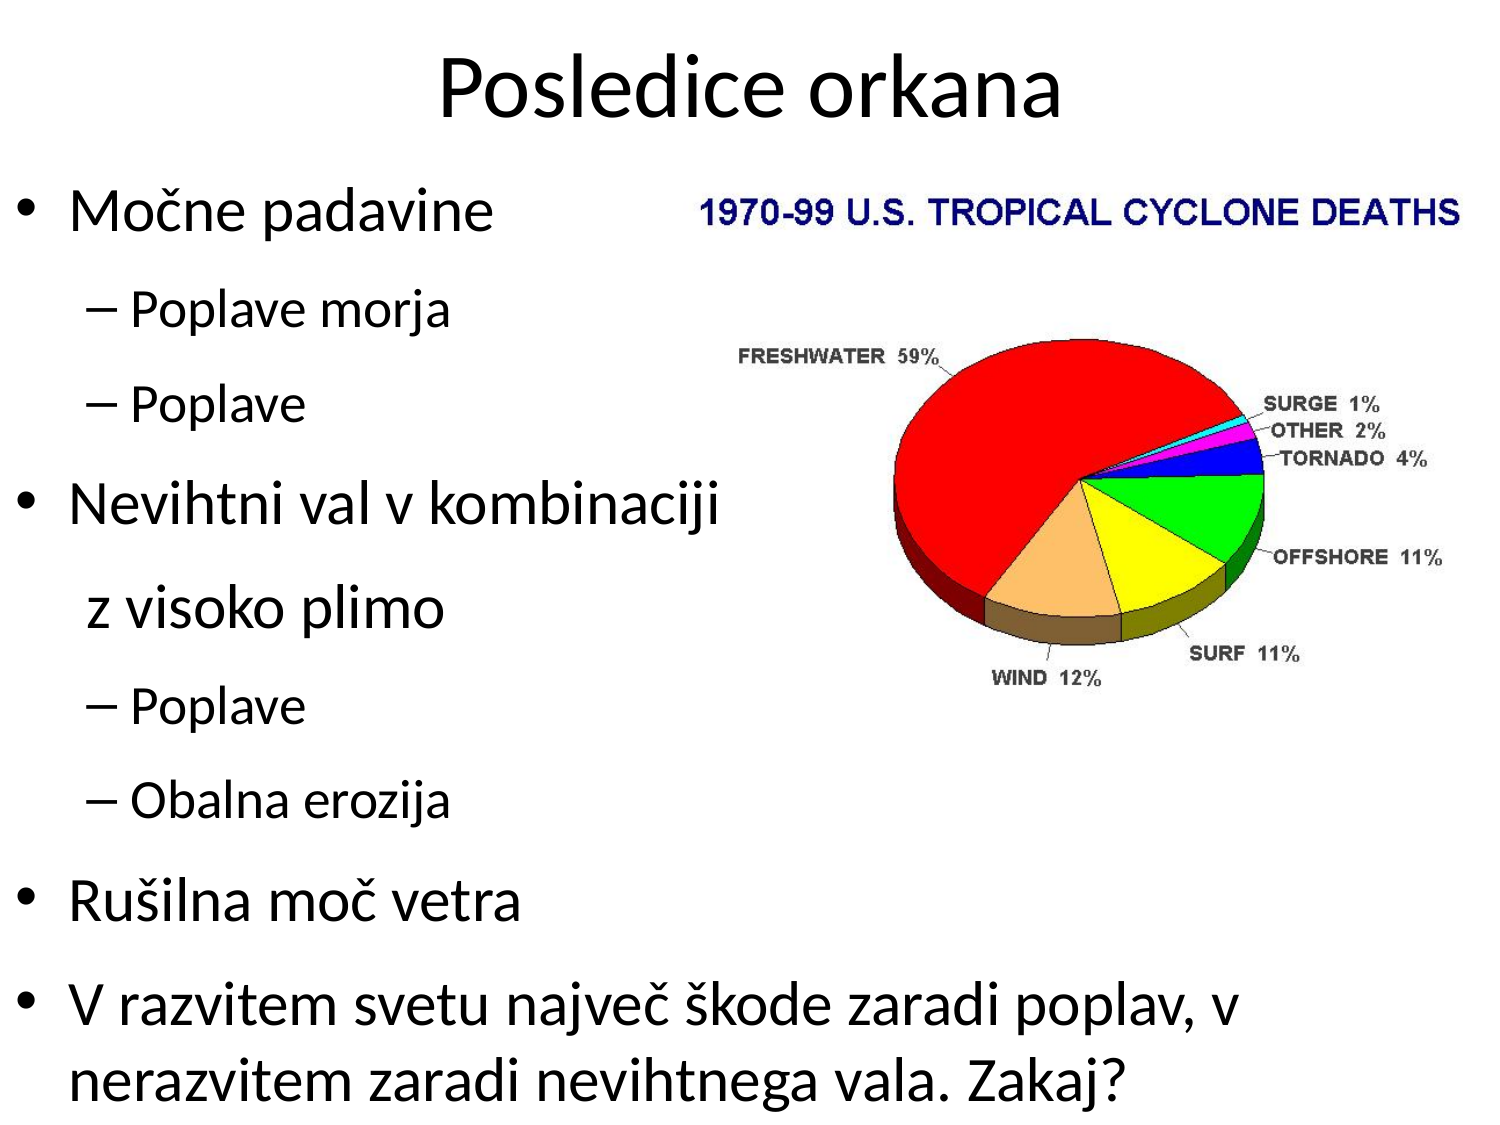

# Posledice orkana
Močne padavine
Poplave morja
Poplave
Nevihtni val v kombinaciji
	z visoko plimo
Poplave
Obalna erozija
Rušilna moč vetra
V razvitem svetu največ škode zaradi poplav, v nerazvitem zaradi nevihtnega vala. Zakaj?